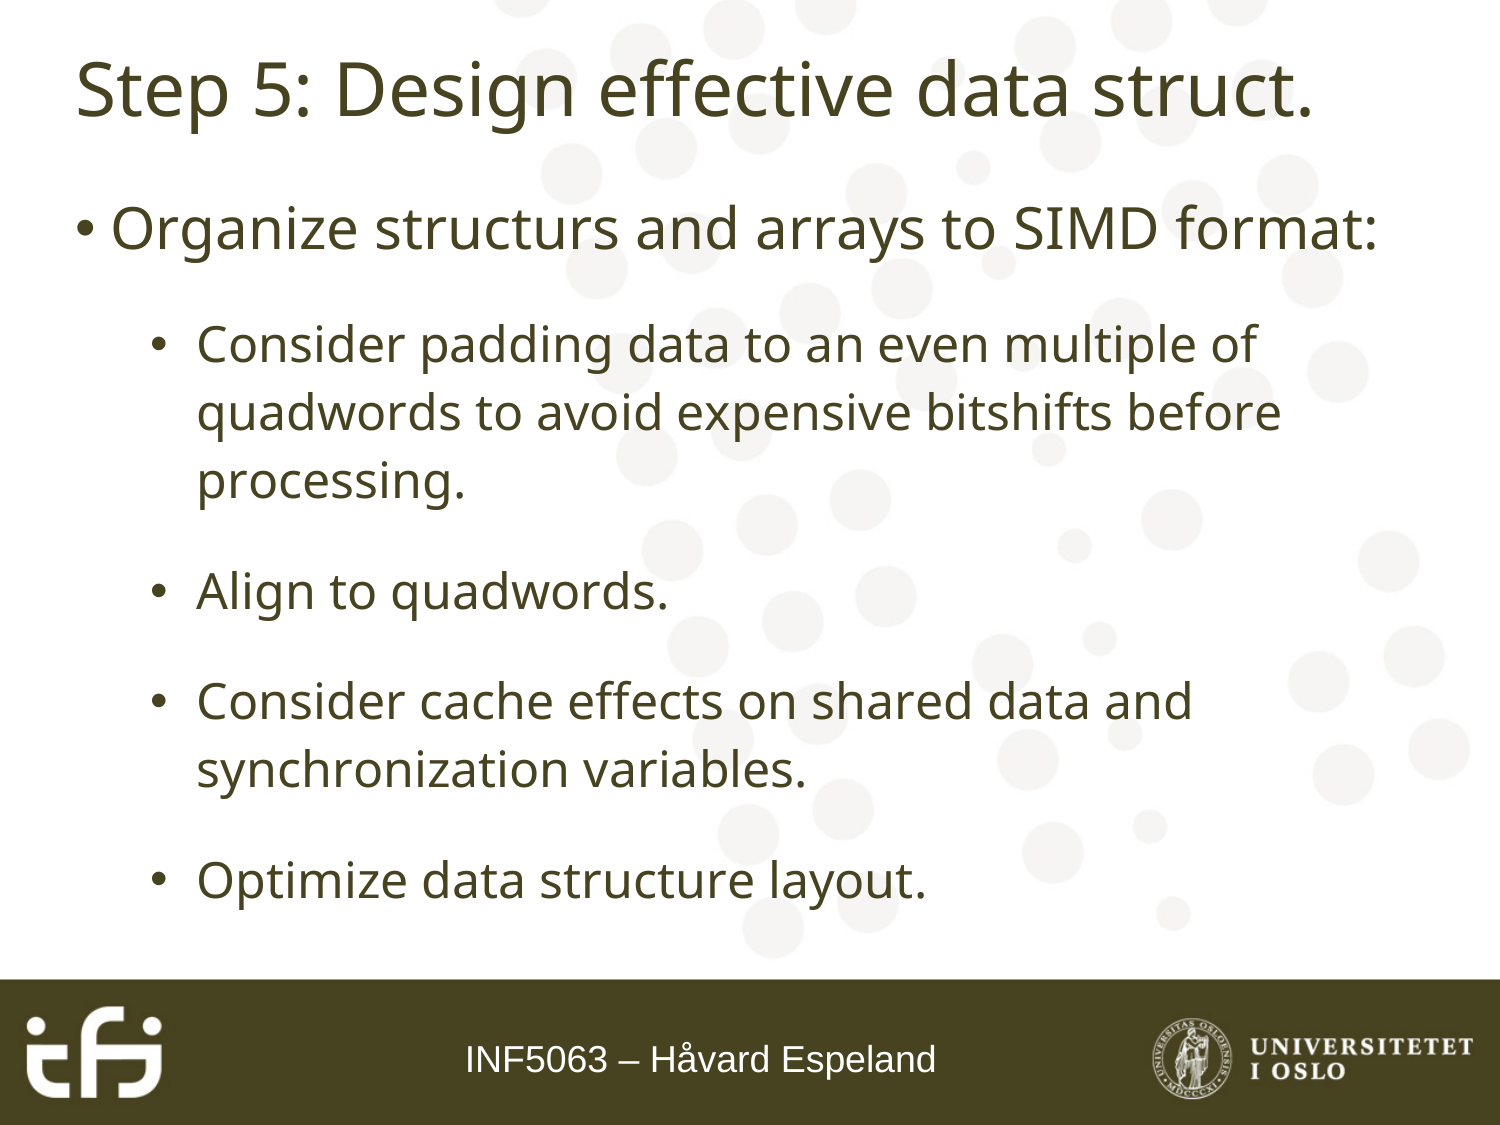

# Step 5: Design effective data struct.
Organize structurs and arrays to SIMD format:
Consider padding data to an even multiple of quadwords to avoid expensive bitshifts before processing.
Align to quadwords.
Consider cache effects on shared data and synchronization variables.
Optimize data structure layout.